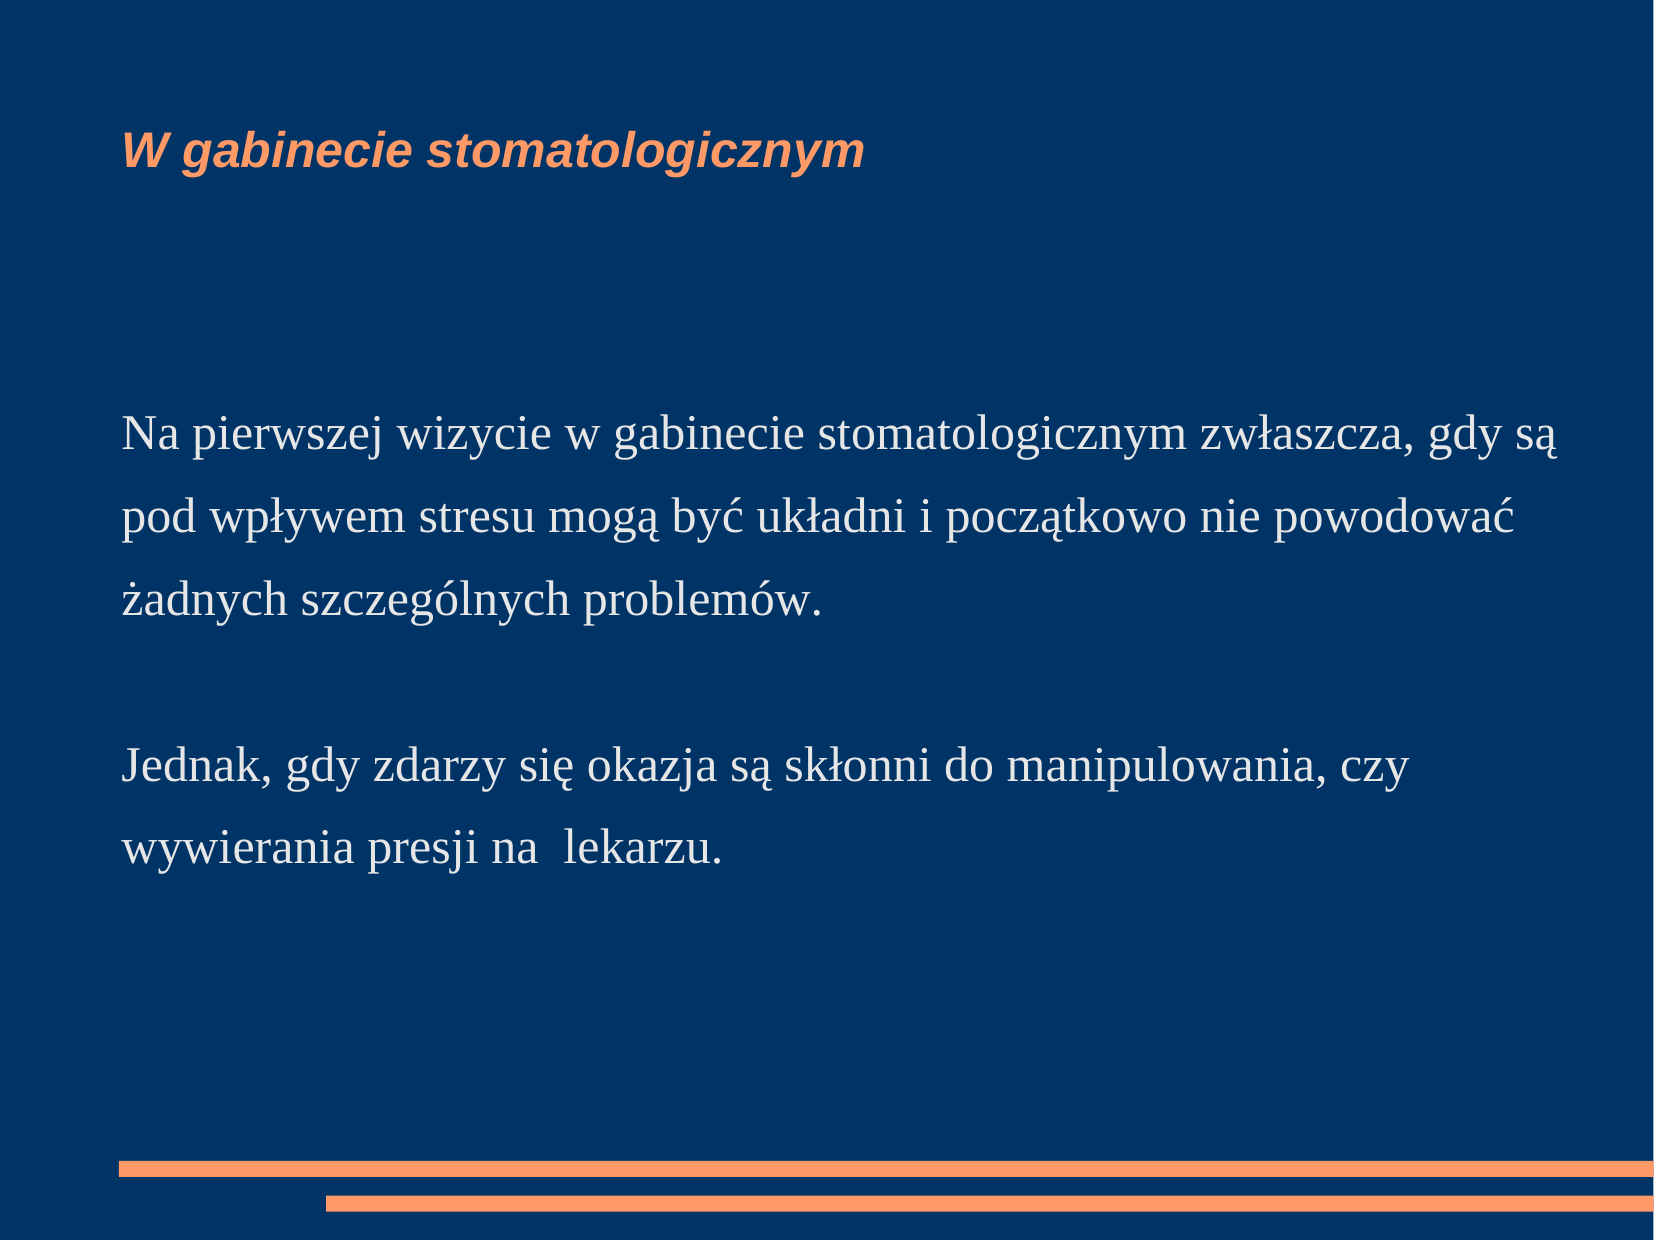

# W gabinecie stomatologicznym
Na pierwszej wizycie w gabinecie stomatologicznym zwłaszcza, gdy są pod wpływem stresu mogą być układni i początkowo nie powodować żadnych szczególnych problemów.
Jednak, gdy zdarzy się okazja są skłonni do manipulowania, czy wywierania presji na lekarzu.